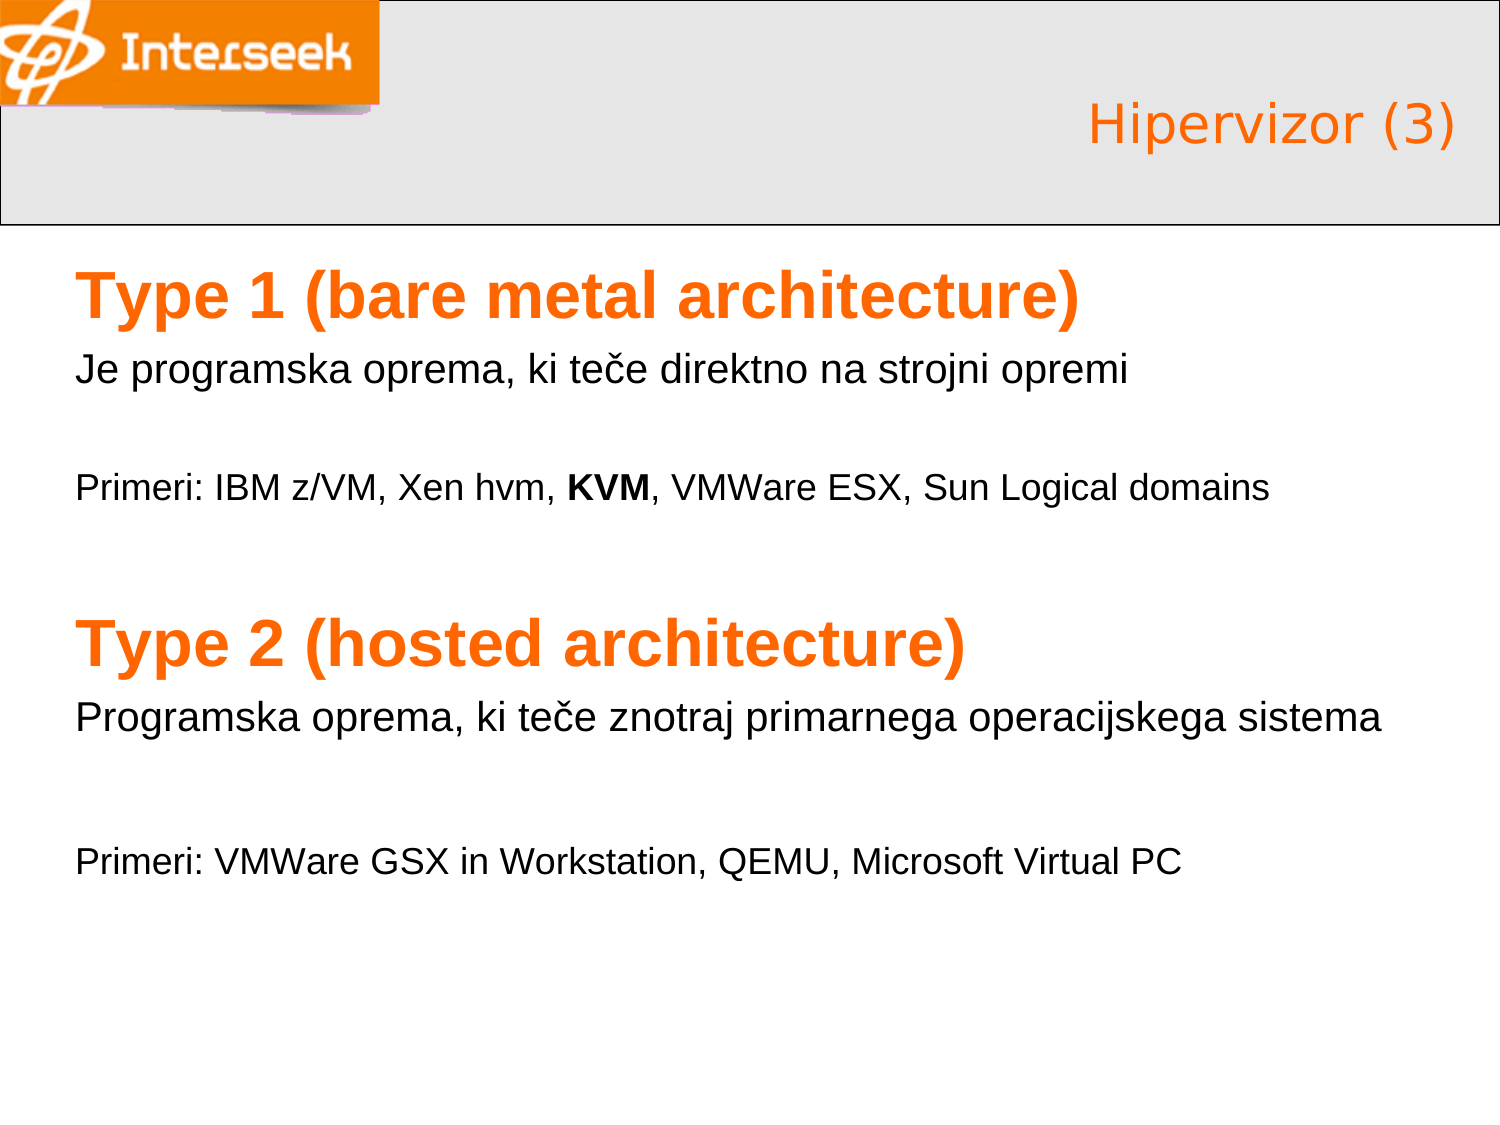

# Hipervizor (3)
Type 1 (bare metal architecture)
Je programska oprema, ki teče direktno na strojni opremi
Primeri: IBM z/VM, Xen hvm, KVM, VMWare ESX, Sun Logical domains
Type 2 (hosted architecture)
Programska oprema, ki teče znotraj primarnega operacijskega sistema
Primeri: VMWare GSX in Workstation, QEMU, Microsoft Virtual PC